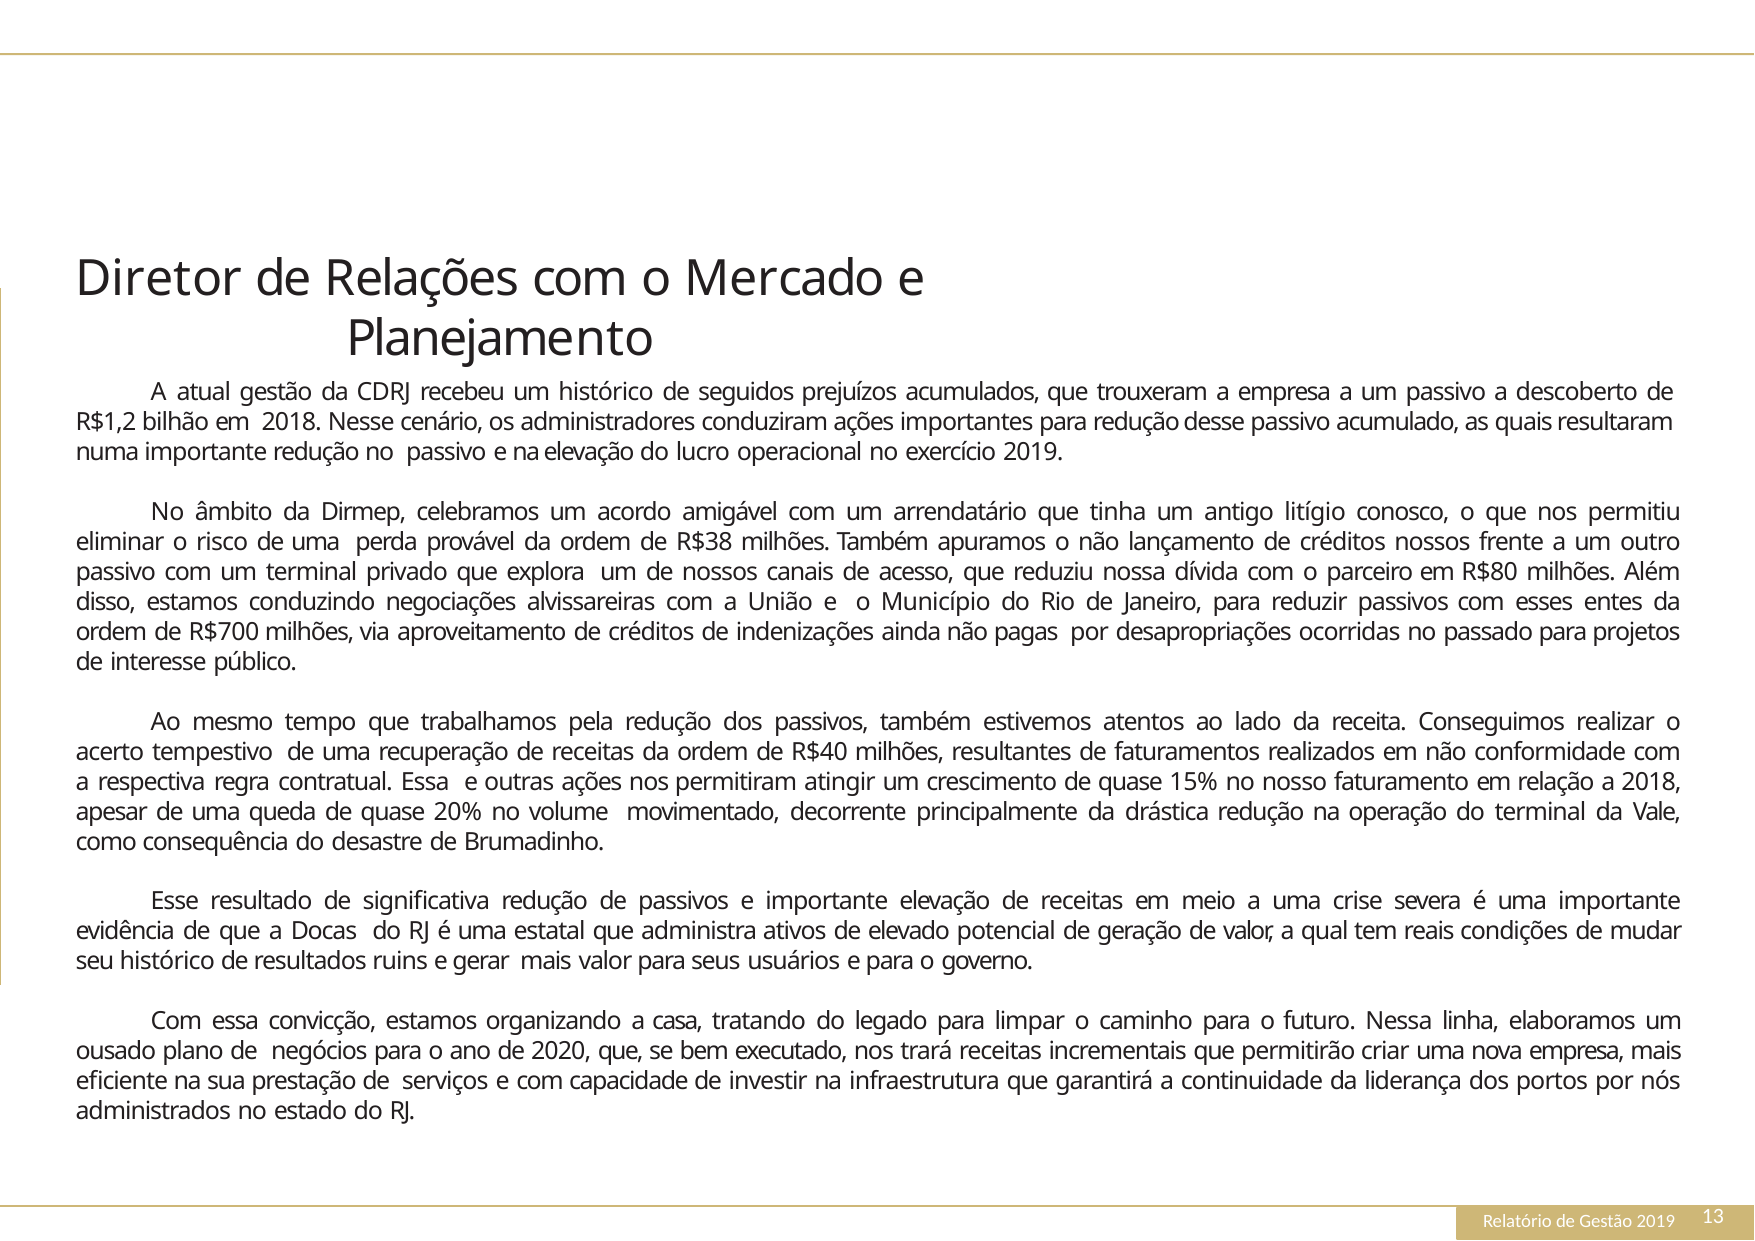

# Diretor de Relações com o Mercado e Planejamento
A atual gestão da CDRJ recebeu um histórico de seguidos prejuízos acumulados, que trouxeram a empresa a um passivo a descoberto de R$1,2 bilhão em 2018. Nesse cenário, os administradores conduziram ações importantes para redução desse passivo acumulado, as quais resultaram numa importante redução no passivo e na elevação do lucro operacional no exercício 2019.
No âmbito da Dirmep, celebramos um acordo amigável com um arrendatário que tinha um antigo litígio conosco, o que nos permitiu eliminar o risco de uma perda provável da ordem de R$38 milhões. Também apuramos o não lançamento de créditos nossos frente a um outro passivo com um terminal privado que explora um de nossos canais de acesso, que reduziu nossa dívida com o parceiro em R$80 milhões. Além disso, estamos conduzindo negociações alvissareiras com a União e o Município do Rio de Janeiro, para reduzir passivos com esses entes da ordem de R$700 milhões, via aproveitamento de créditos de indenizações ainda não pagas por desapropriações ocorridas no passado para projetos de interesse público.
Ao mesmo tempo que trabalhamos pela redução dos passivos, também estivemos atentos ao lado da receita. Conseguimos realizar o acerto tempestivo de uma recuperação de receitas da ordem de R$40 milhões, resultantes de faturamentos realizados em não conformidade com a respectiva regra contratual. Essa e outras ações nos permitiram atingir um crescimento de quase 15% no nosso faturamento em relação a 2018, apesar de uma queda de quase 20% no volume movimentado, decorrente principalmente da drástica redução na operação do terminal da Vale, como consequência do desastre de Brumadinho.
Esse resultado de significativa redução de passivos e importante elevação de receitas em meio a uma crise severa é uma importante evidência de que a Docas do RJ é uma estatal que administra ativos de elevado potencial de geração de valor, a qual tem reais condições de mudar seu histórico de resultados ruins e gerar mais valor para seus usuários e para o governo.
Com essa convicção, estamos organizando a casa, tratando do legado para limpar o caminho para o futuro. Nessa linha, elaboramos um ousado plano de negócios para o ano de 2020, que, se bem executado, nos trará receitas incrementais que permitirão criar uma nova empresa, mais eficiente na sua prestação de serviços e com capacidade de investir na infraestrutura que garantirá a continuidade da liderança dos portos por nós administrados no estado do RJ.
13
Relatório de Gestão 2019